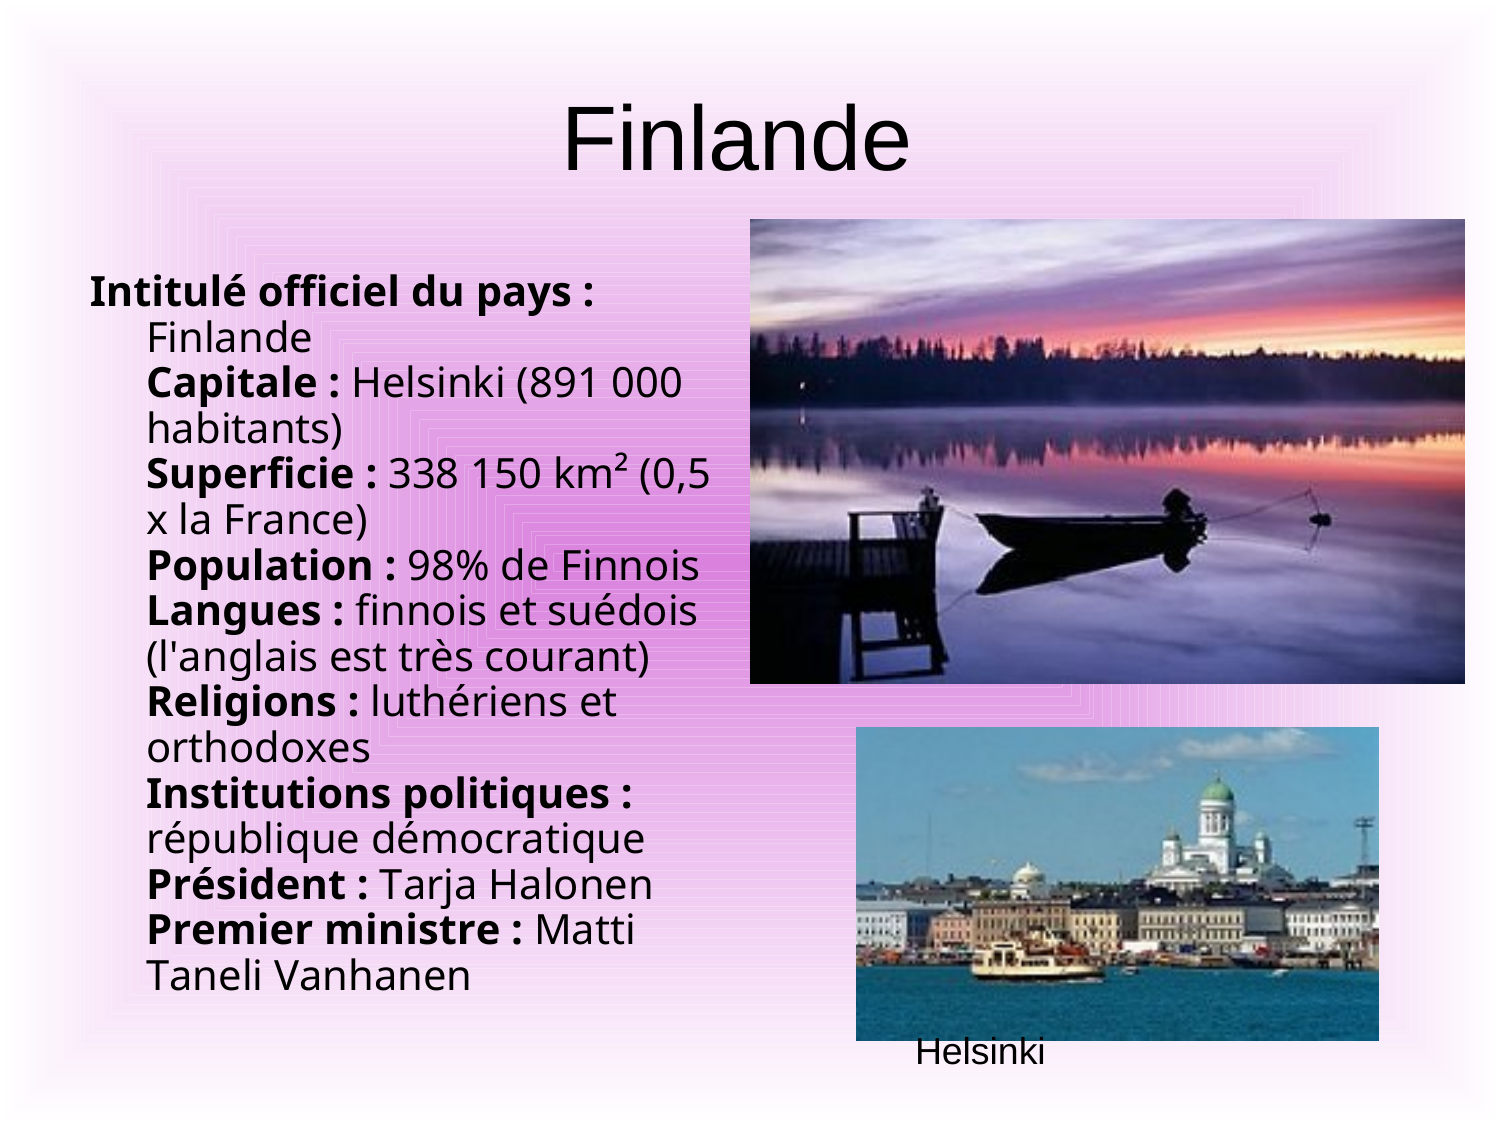

# Finlande
Intitulé officiel du pays : Finlande
Capitale : Helsinki (891 000 habitants)
Superficie : 338 150 km² (0,5 x la France)
Population : 98% de Finnois
Langues : finnois et suédois (l'anglais est très courant)
Religions : luthériens et orthodoxes
Institutions politiques : république démocratique
Président : Tarja Halonen
Premier ministre : Matti Taneli Vanhanen
Helsinki